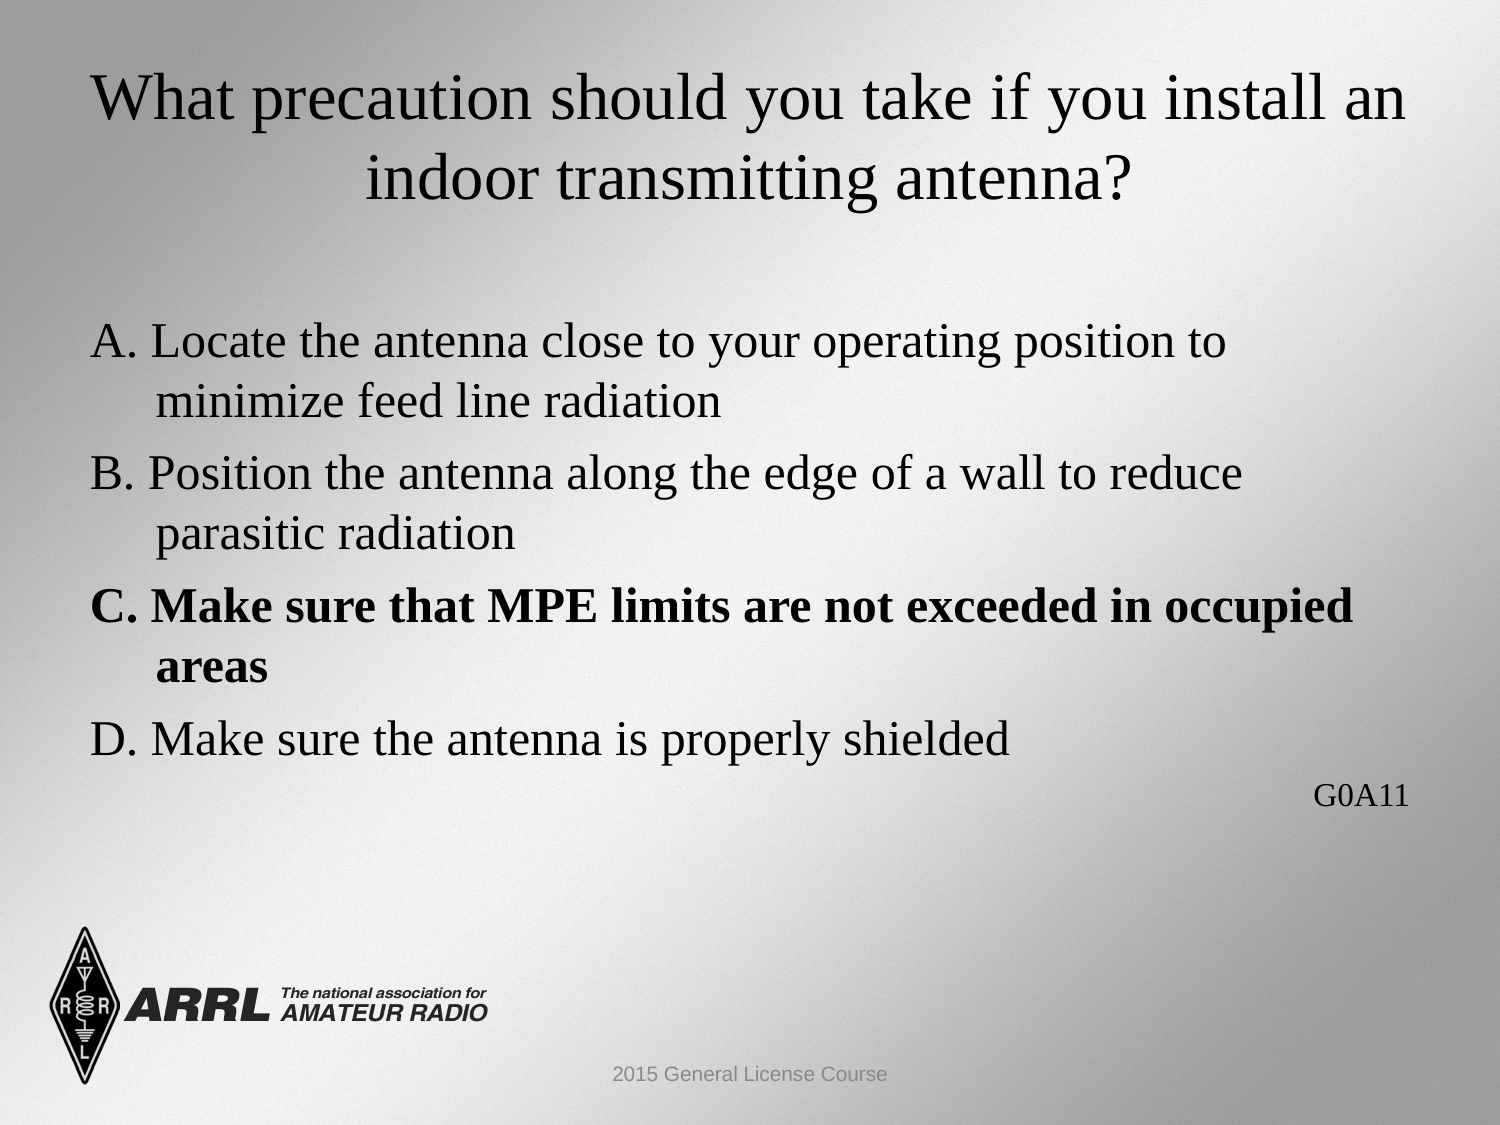

# What precaution should you take if you install an indoor transmitting antenna?
A. Locate the antenna close to your operating position to minimize feed line radiation
B. Position the antenna along the edge of a wall to reduce parasitic radiation
C. Make sure that MPE limits are not exceeded in occupied areas
D. Make sure the antenna is properly shielded
G0A11
2015 General License Course